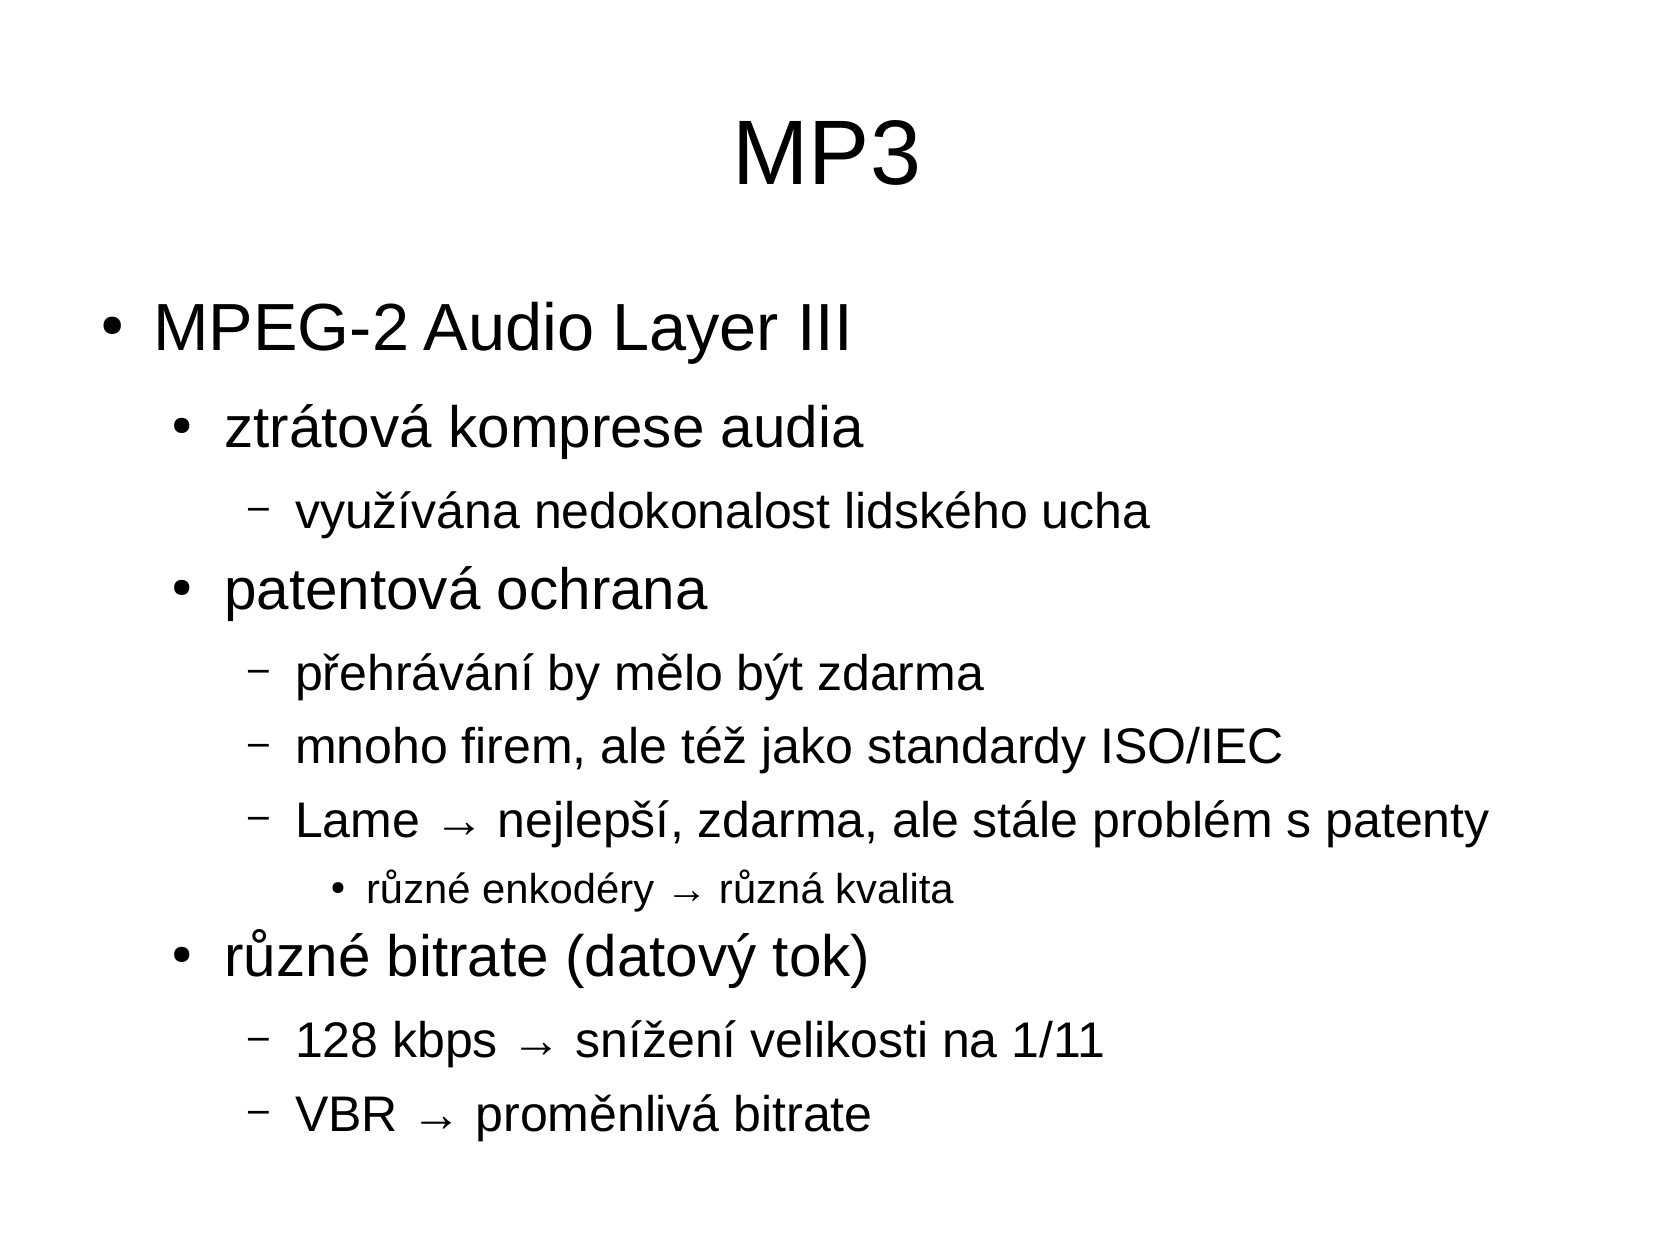

# MP3
MPEG-2 Audio Layer III
ztrátová komprese audia
využívána nedokonalost lidského ucha
patentová ochrana
přehrávání by mělo být zdarma
mnoho firem, ale též jako standardy ISO/IEC
Lame → nejlepší, zdarma, ale stále problém s patenty
různé enkodéry → různá kvalita
různé bitrate (datový tok)
128 kbps → snížení velikosti na 1/11
VBR → proměnlivá bitrate